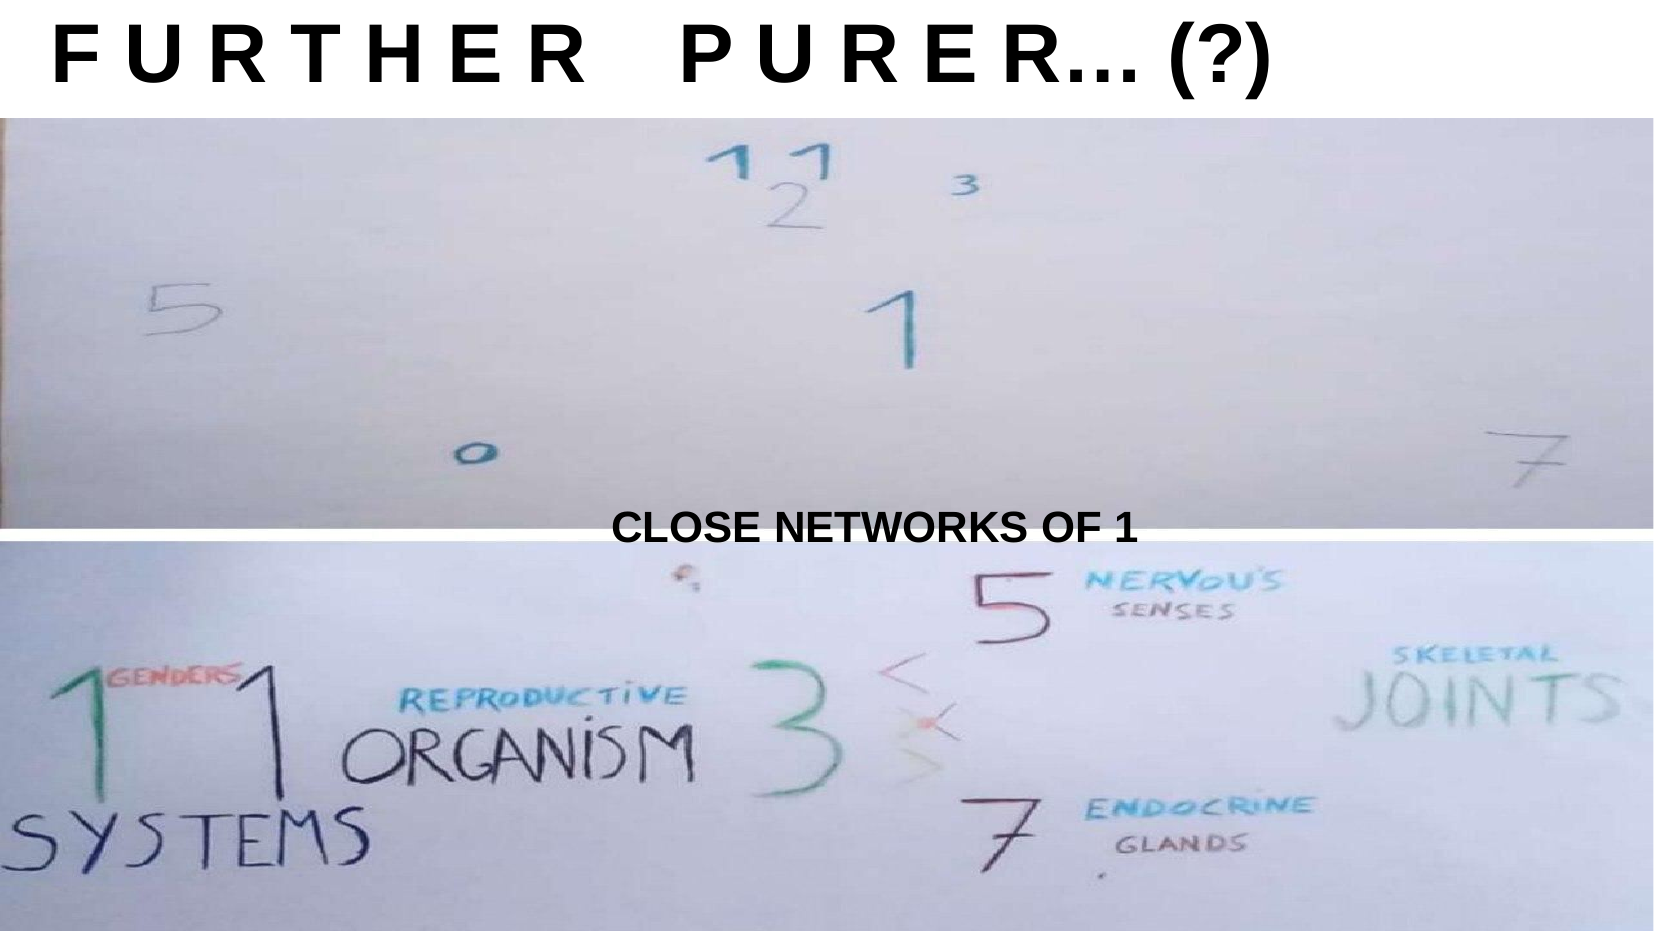

F U R T H E R P U R E R… (?)
CLOSE NETWORKS OF 1